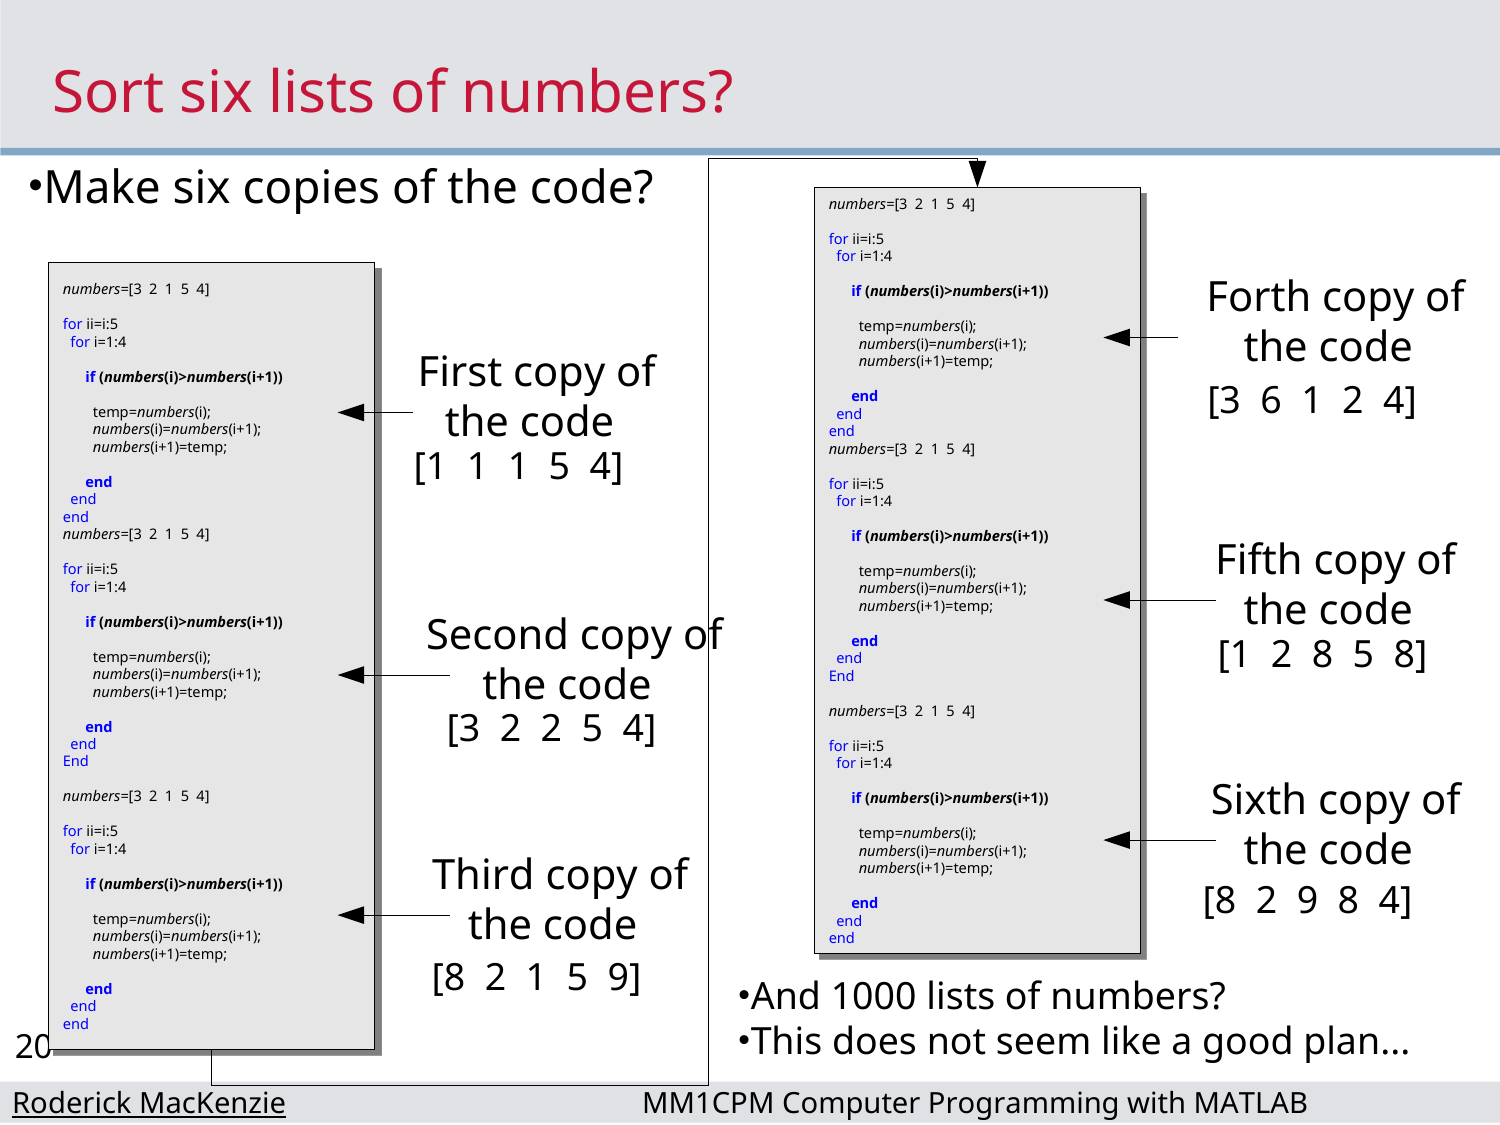

# Sort six lists of numbers?
Make six copies of the code?
numbers=[3 2 1 5 4]
for ii=i:5
 for i=1:4
 if (numbers(i)>numbers(i+1))
 temp=numbers(i);
 numbers(i)=numbers(i+1);
 numbers(i+1)=temp;
 end
 end
end
numbers=[3 2 1 5 4]
for ii=i:5
 for i=1:4
 if (numbers(i)>numbers(i+1))
 temp=numbers(i);
 numbers(i)=numbers(i+1);
 numbers(i+1)=temp;
 end
 end
End
numbers=[3 2 1 5 4]
for ii=i:5
 for i=1:4
 if (numbers(i)>numbers(i+1))
 temp=numbers(i);
 numbers(i)=numbers(i+1);
 numbers(i+1)=temp;
 end
 end
end
numbers=[3 2 1 5 4]
for ii=i:5
 for i=1:4
 if (numbers(i)>numbers(i+1))
 temp=numbers(i);
 numbers(i)=numbers(i+1);
 numbers(i+1)=temp;
 end
 end
end
numbers=[3 2 1 5 4]
for ii=i:5
 for i=1:4
 if (numbers(i)>numbers(i+1))
 temp=numbers(i);
 numbers(i)=numbers(i+1);
 numbers(i+1)=temp;
 end
 end
End
numbers=[3 2 1 5 4]
for ii=i:5
 for i=1:4
 if (numbers(i)>numbers(i+1))
 temp=numbers(i);
 numbers(i)=numbers(i+1);
 numbers(i+1)=temp;
 end
 end
end
Forth copy of
the code
First copy of
the code
[3 6 1 2 4]
[1 1 1 5 4]
Fifth copy of
the code
Second copy of
the code
[1 2 8 5 8]
[3 2 2 5 4]
Sixth copy of
the code
Third copy of
the code
[8 2 9 8 4]
[8 2 1 5 9]
And 1000 lists of numbers?
This does not seem like a good plan...